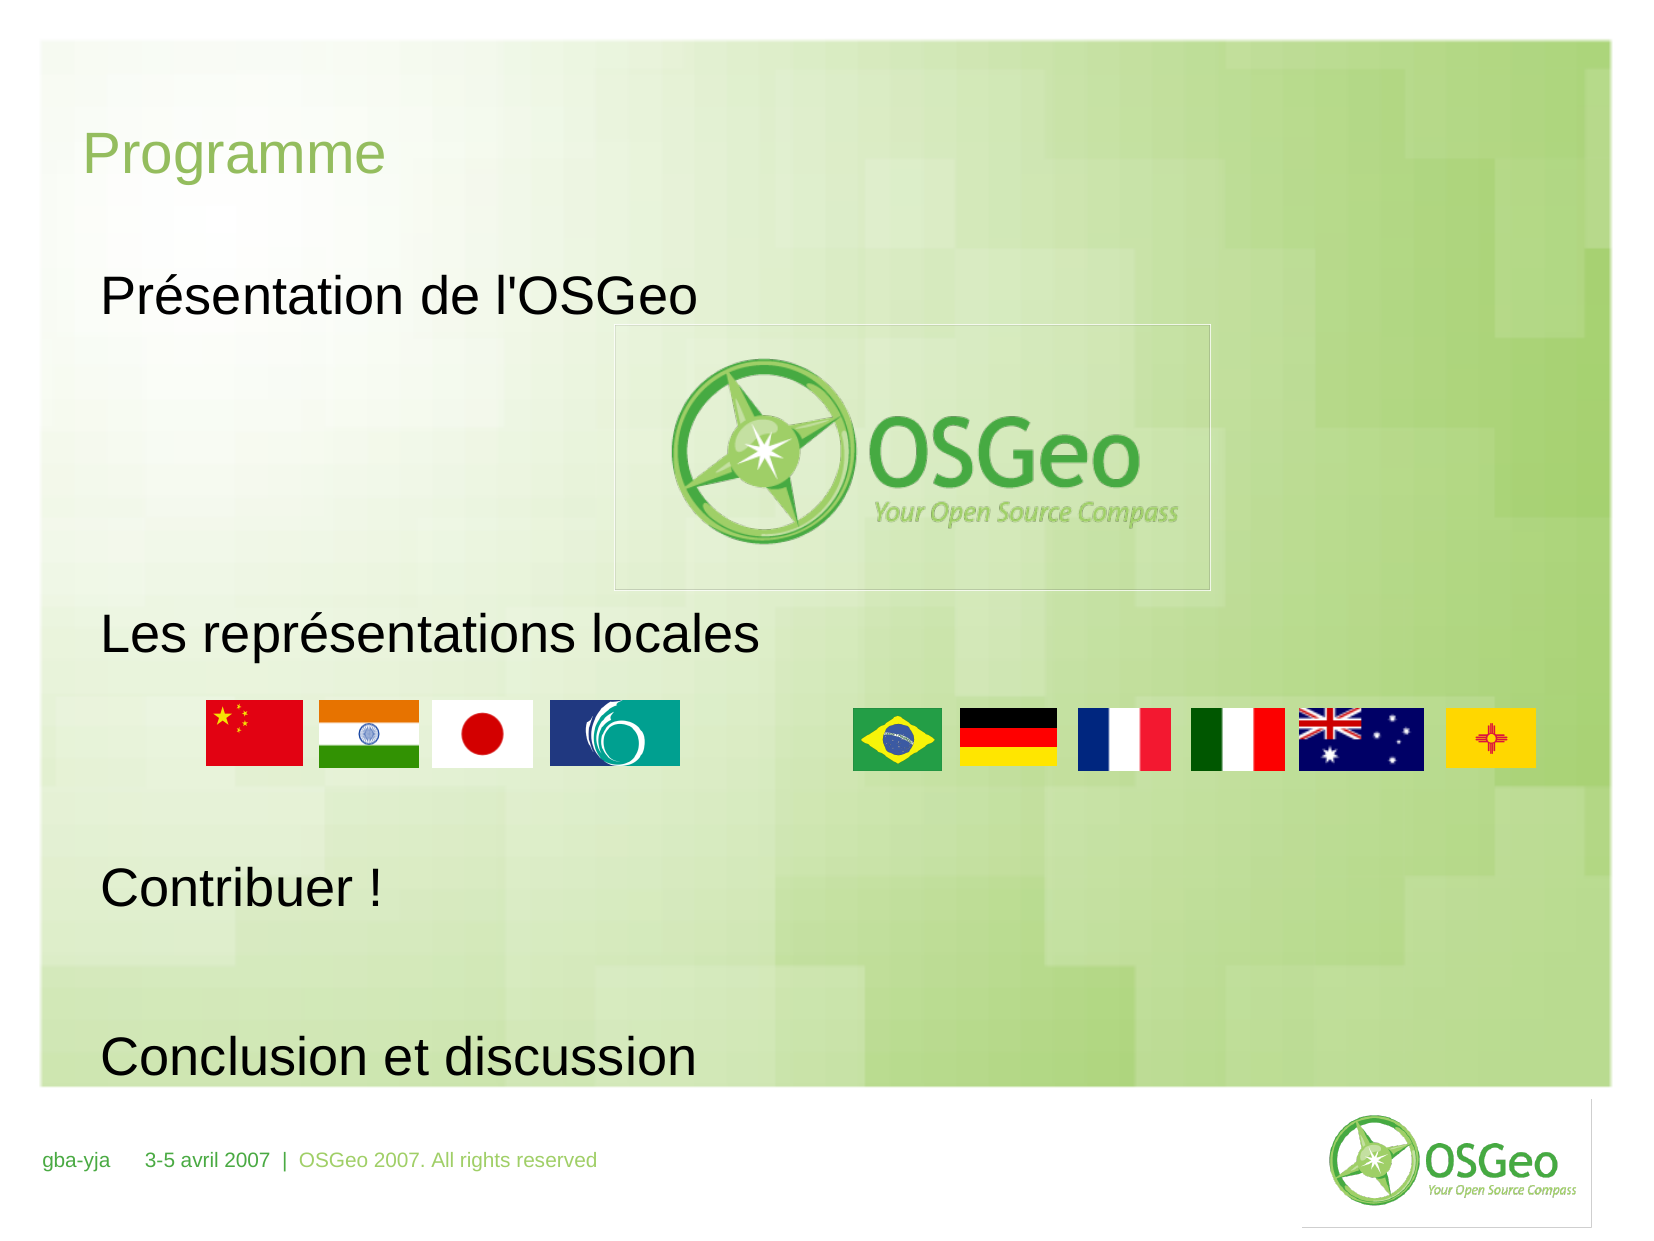

# Programme
Présentation de l'OSGeo
Les représentations locales
Contribuer !
Conclusion et discussion